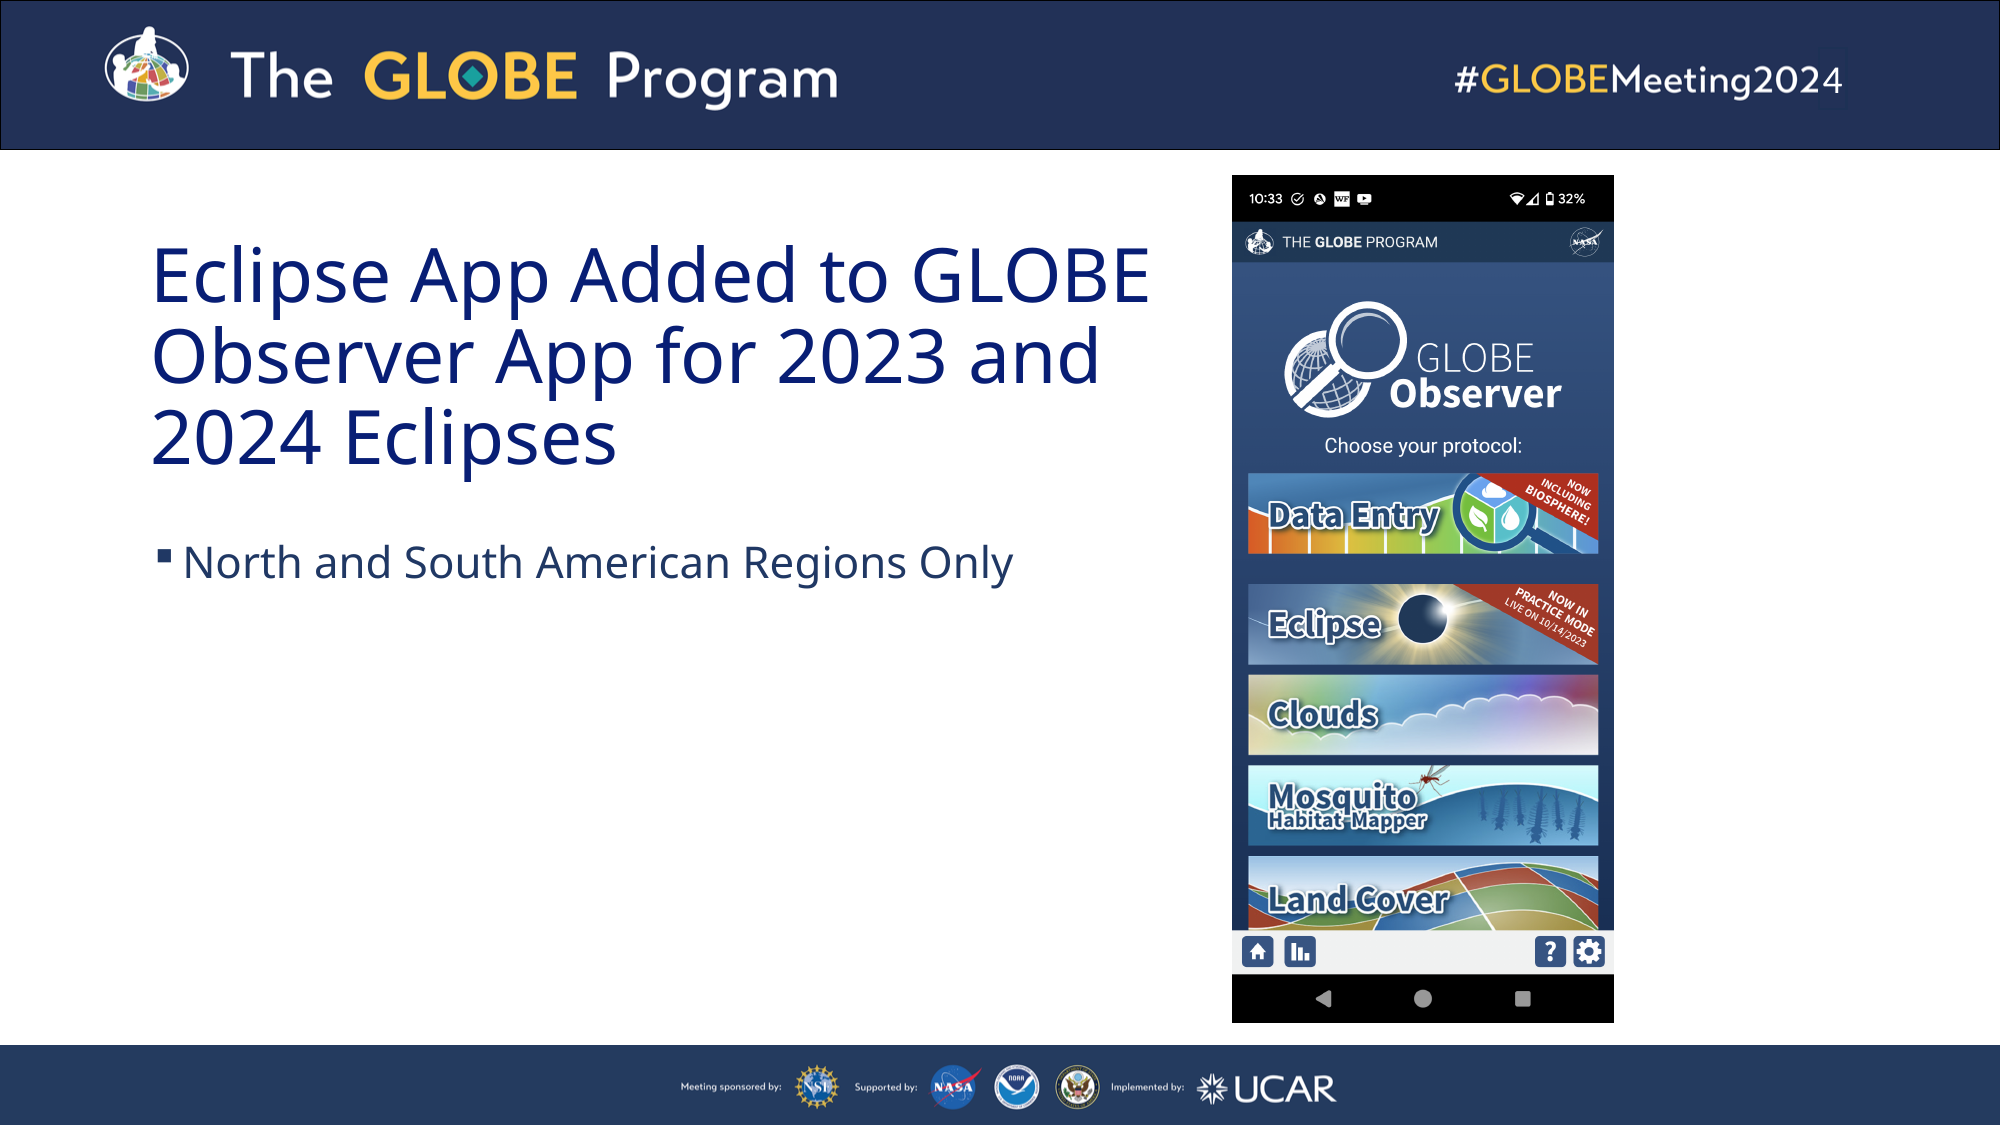

# Eclipse App Added to GLOBE Observer App for 2023 and 2024 Eclipses
North and South American Regions Only